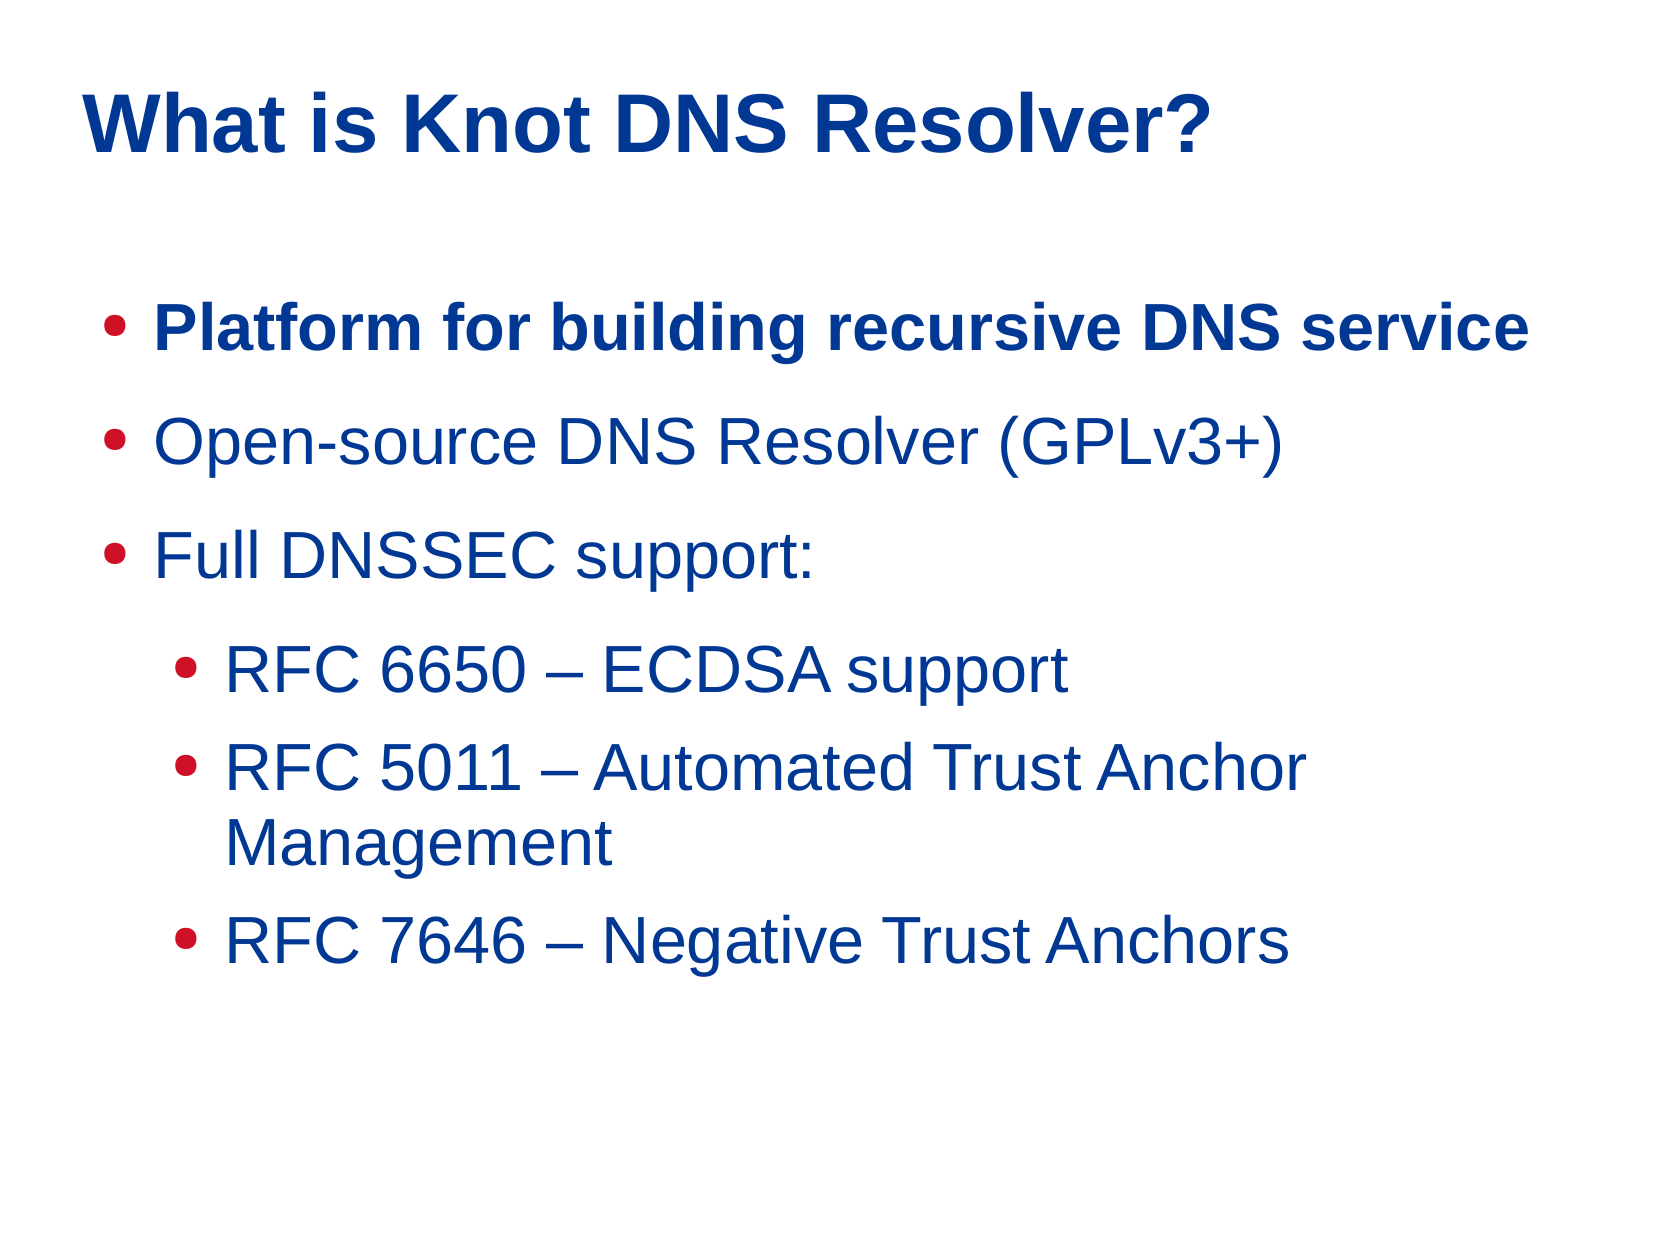

# What is Knot DNS Resolver?
Platform for building recursive DNS service
Open-source DNS Resolver (GPLv3+)
Full DNSSEC support:
RFC 6650 – ECDSA support
RFC 5011 – Automated Trust Anchor Management
RFC 7646 – Negative Trust Anchors